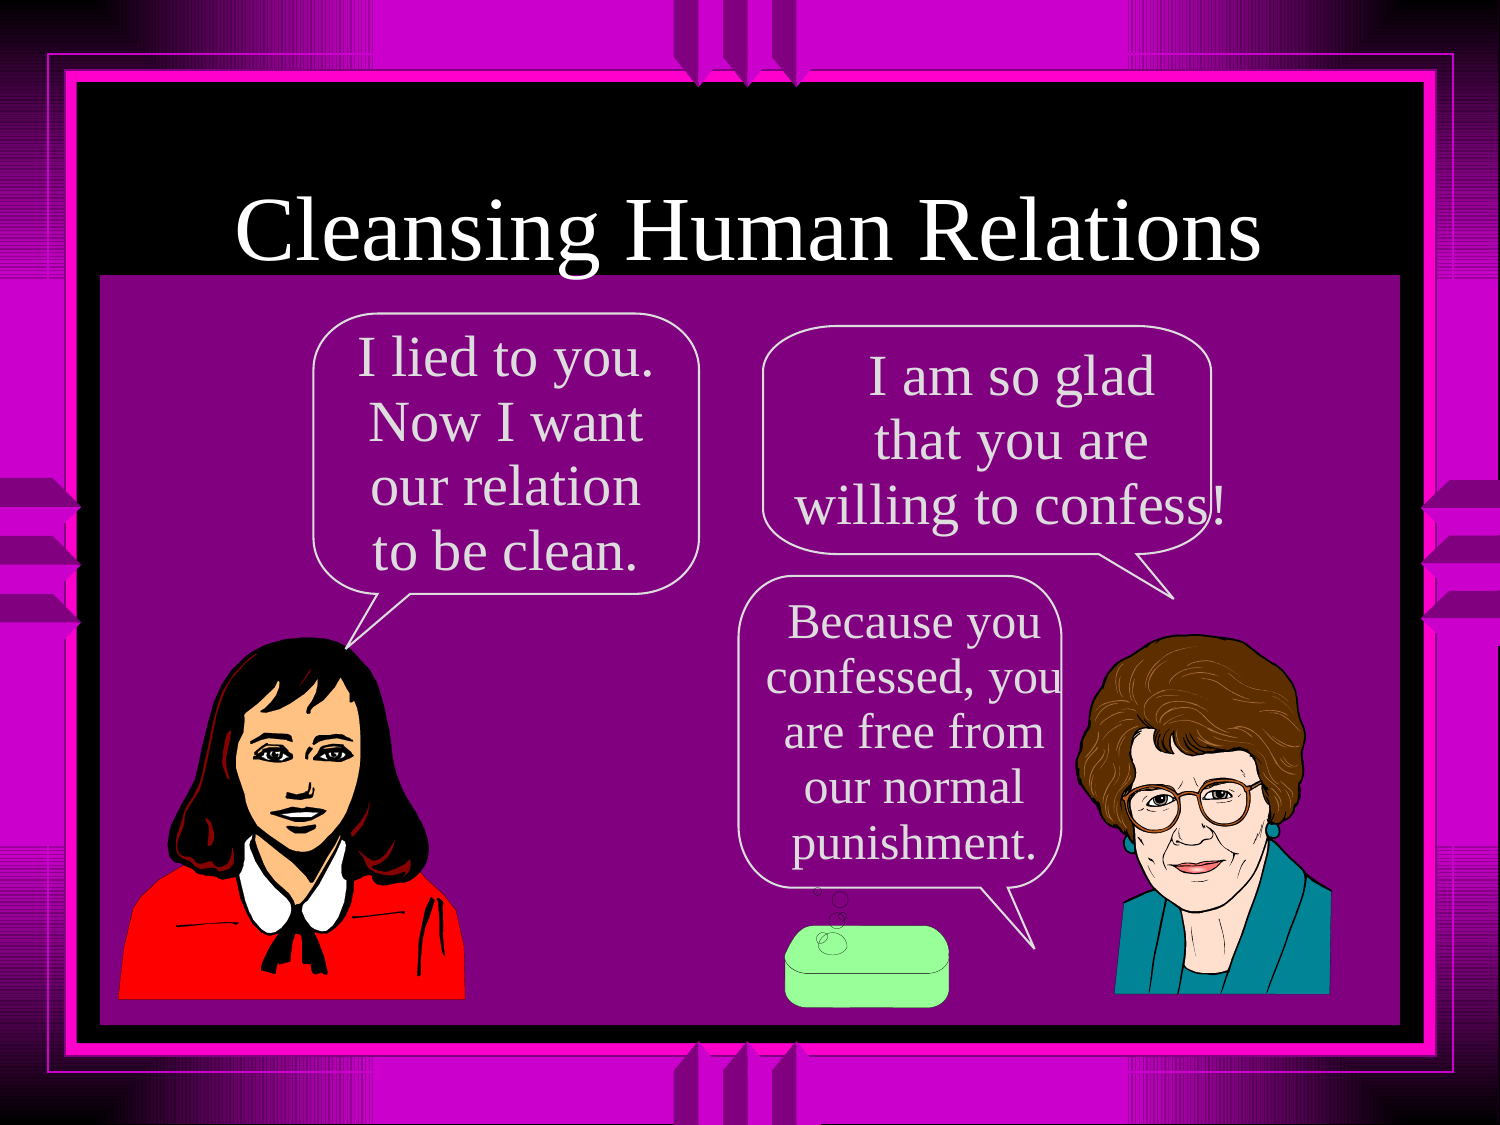

# Cleansing Human Relations
I lied to you.
Now I want
our relation
to be clean.
I am so glad
that you are
willing to confess!
Because you
confessed, you
are free from
our normal
punishment.